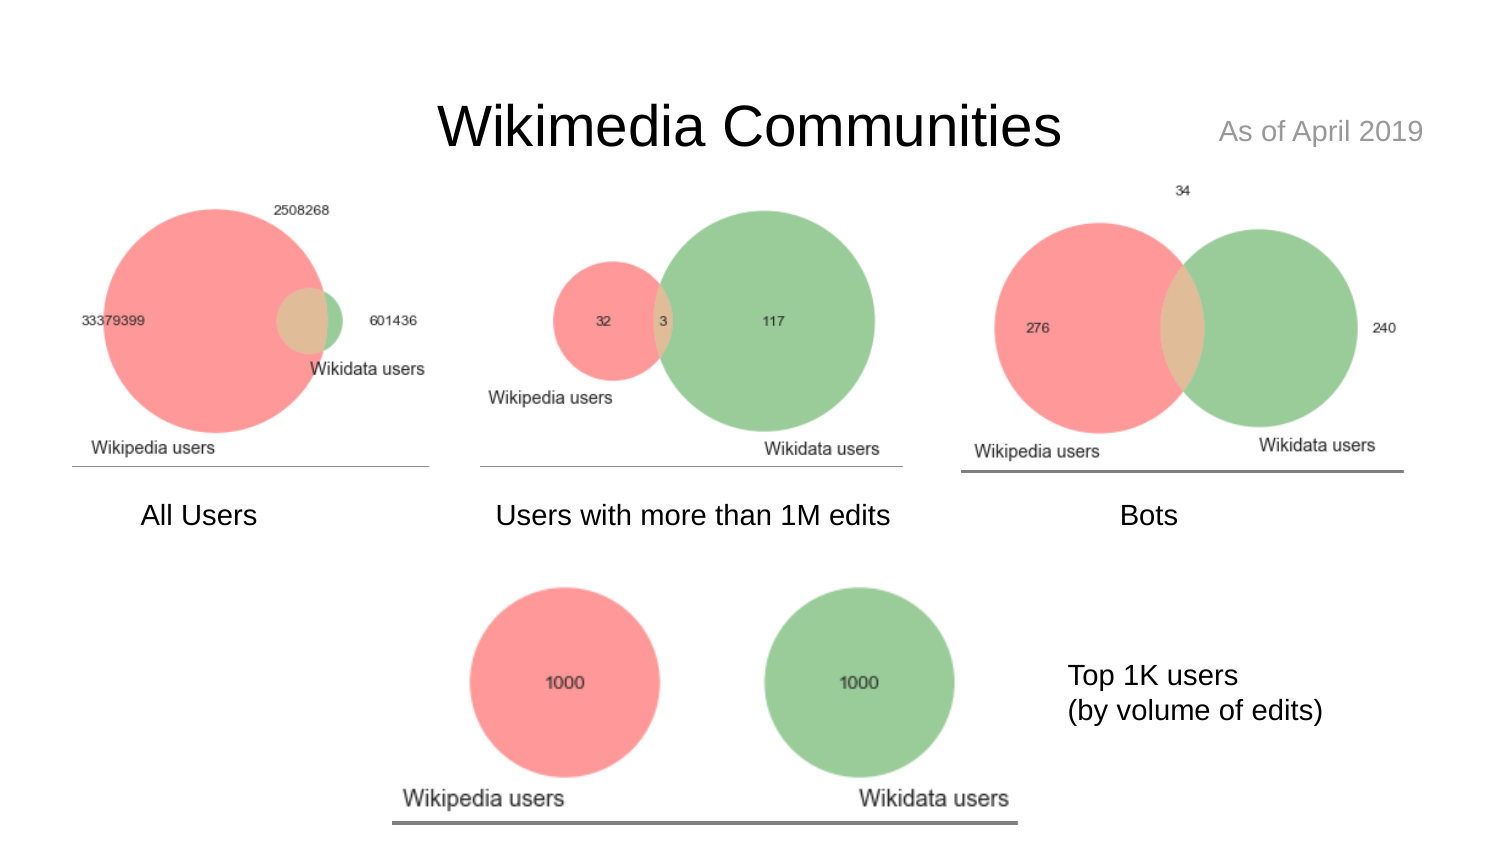

# Wikimedia Communities
As of April 2019
All Users
Users with more than 1M edits
Bots
Top 1K users
(by volume of edits)